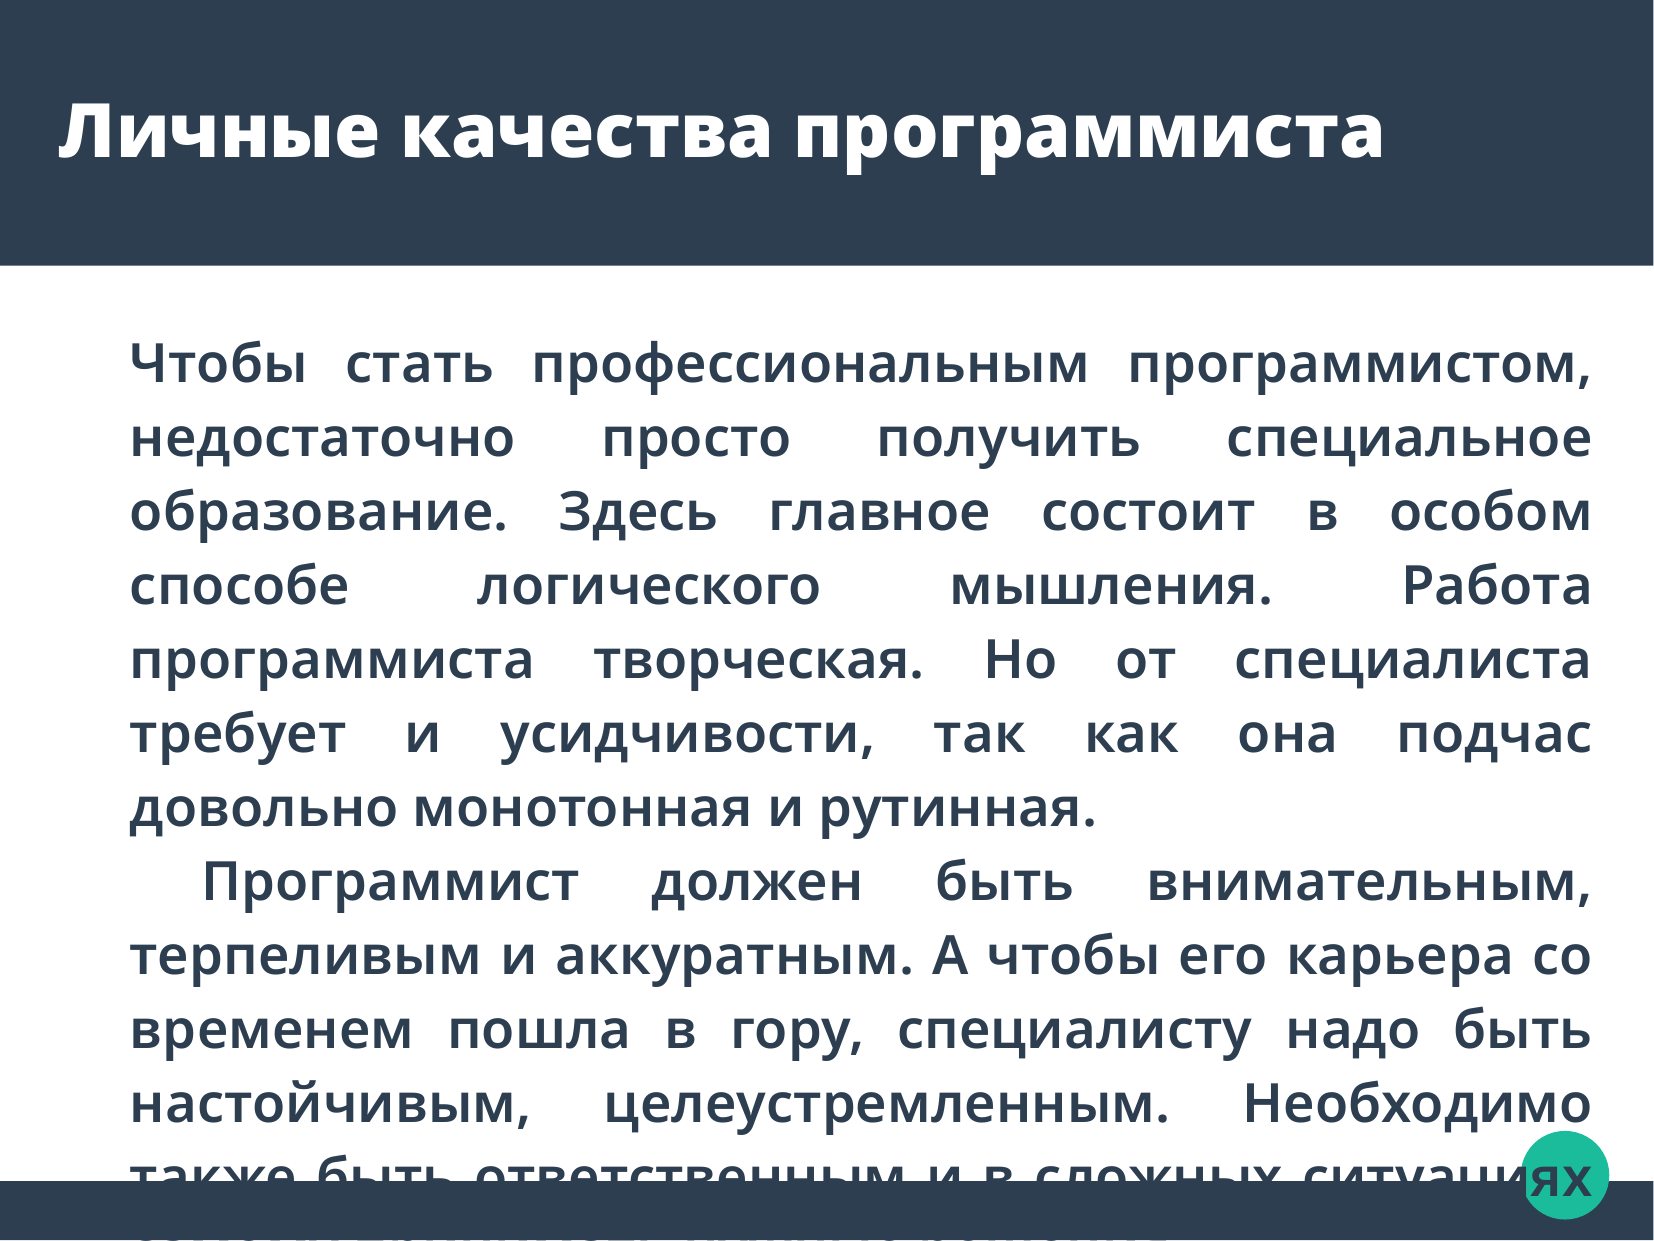

# Личные качества программиста
Чтобы стать профессиональным программистом, недостаточно просто получить специальное образование. Здесь главное состоит в особом способе логического мышления. Работа программиста творческая. Но от специалиста требует и усидчивости, так как она подчас довольно монотонная и рутинная.
 Программист должен быть внимательным, терпеливым и аккуратным. А чтобы его карьера со временем пошла в гору, специалисту надо быть настойчивым, целеустремленным. Необходимо также быть ответственным и в сложных ситуациях самому принимать нужные решения.